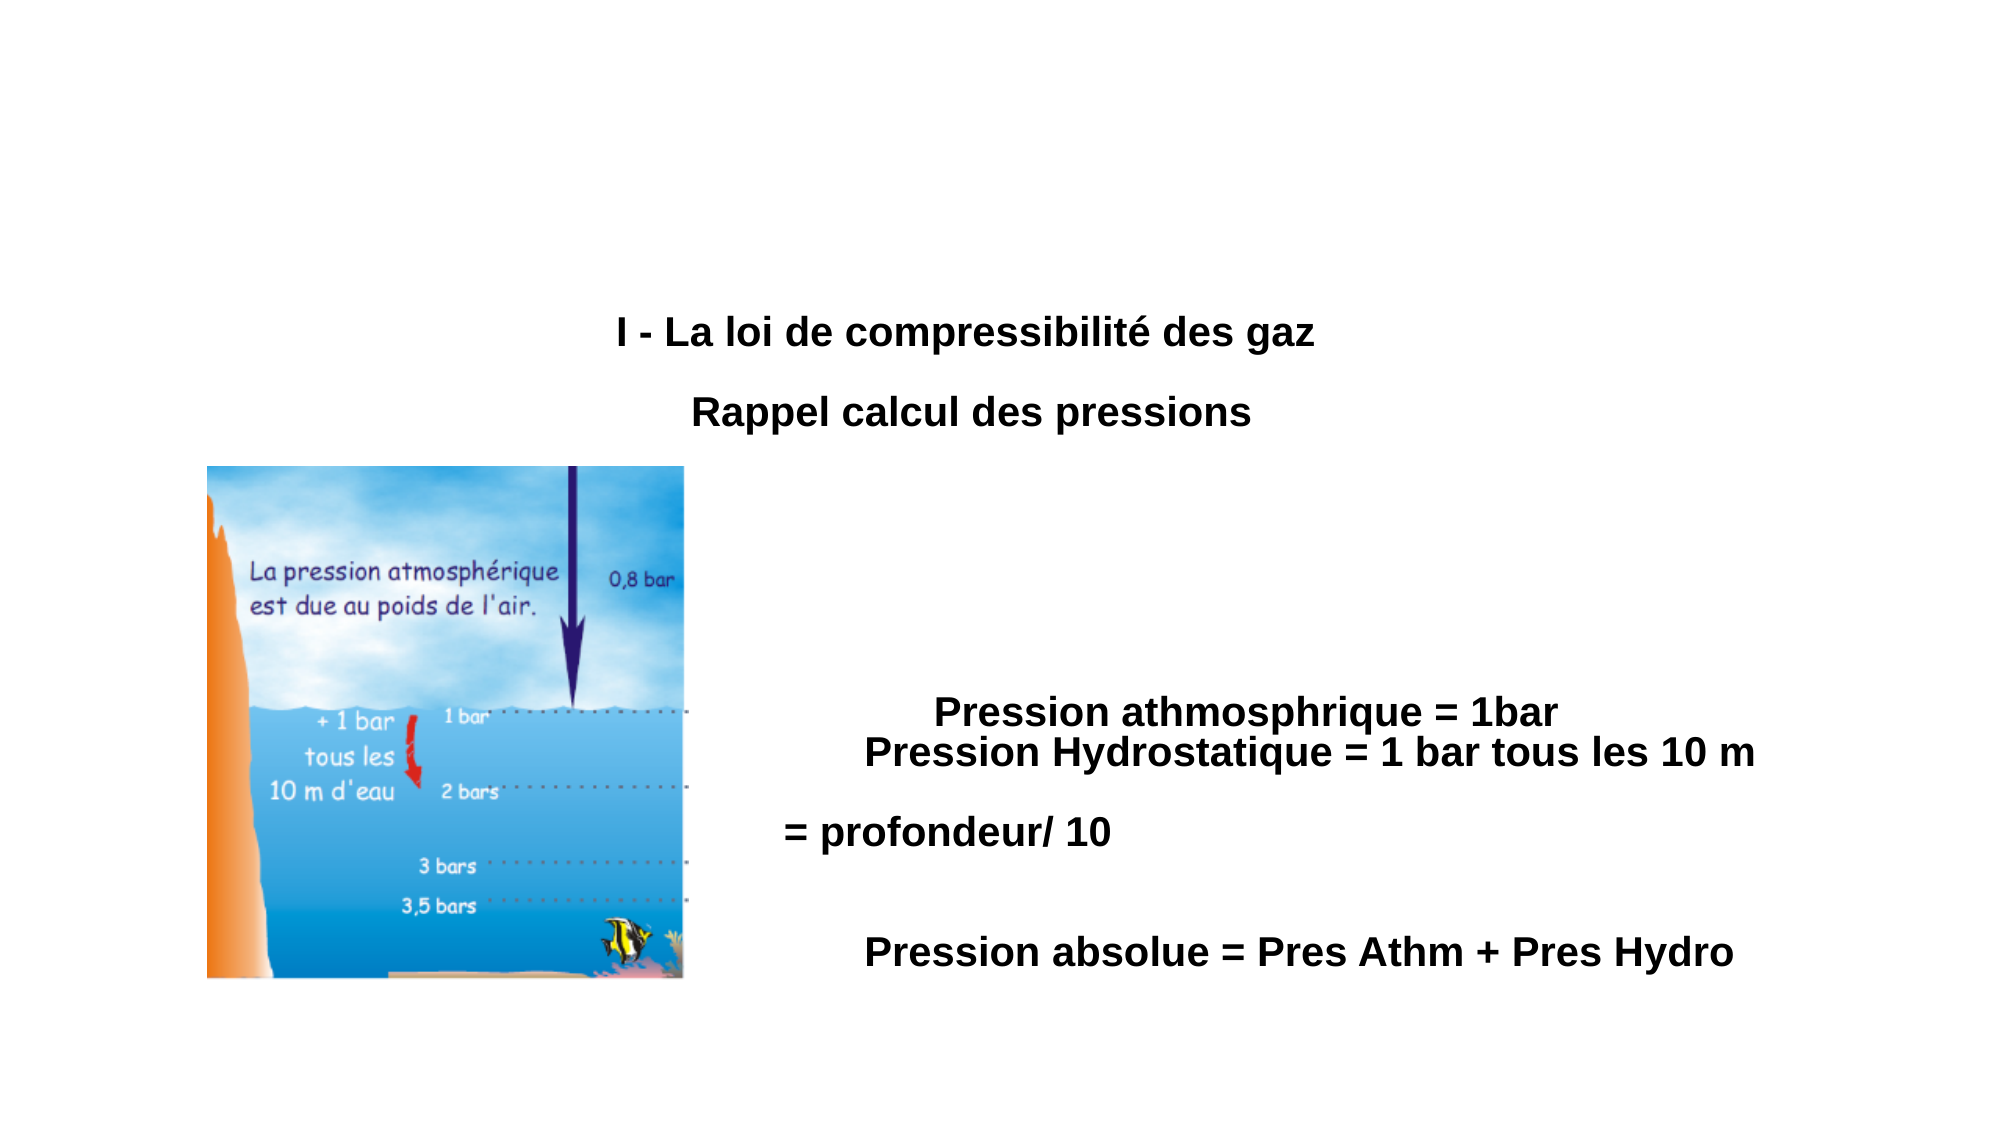

I - La loi de compressibilité des gaz
Rappel calcul des pressions
	Pression athmosphrique = 1bar
 Pression Hydrostatique = 1 bar tous les 10 m
 						 = profondeur/ 10
 Pression absolue = Pres Athm + Pres Hydro